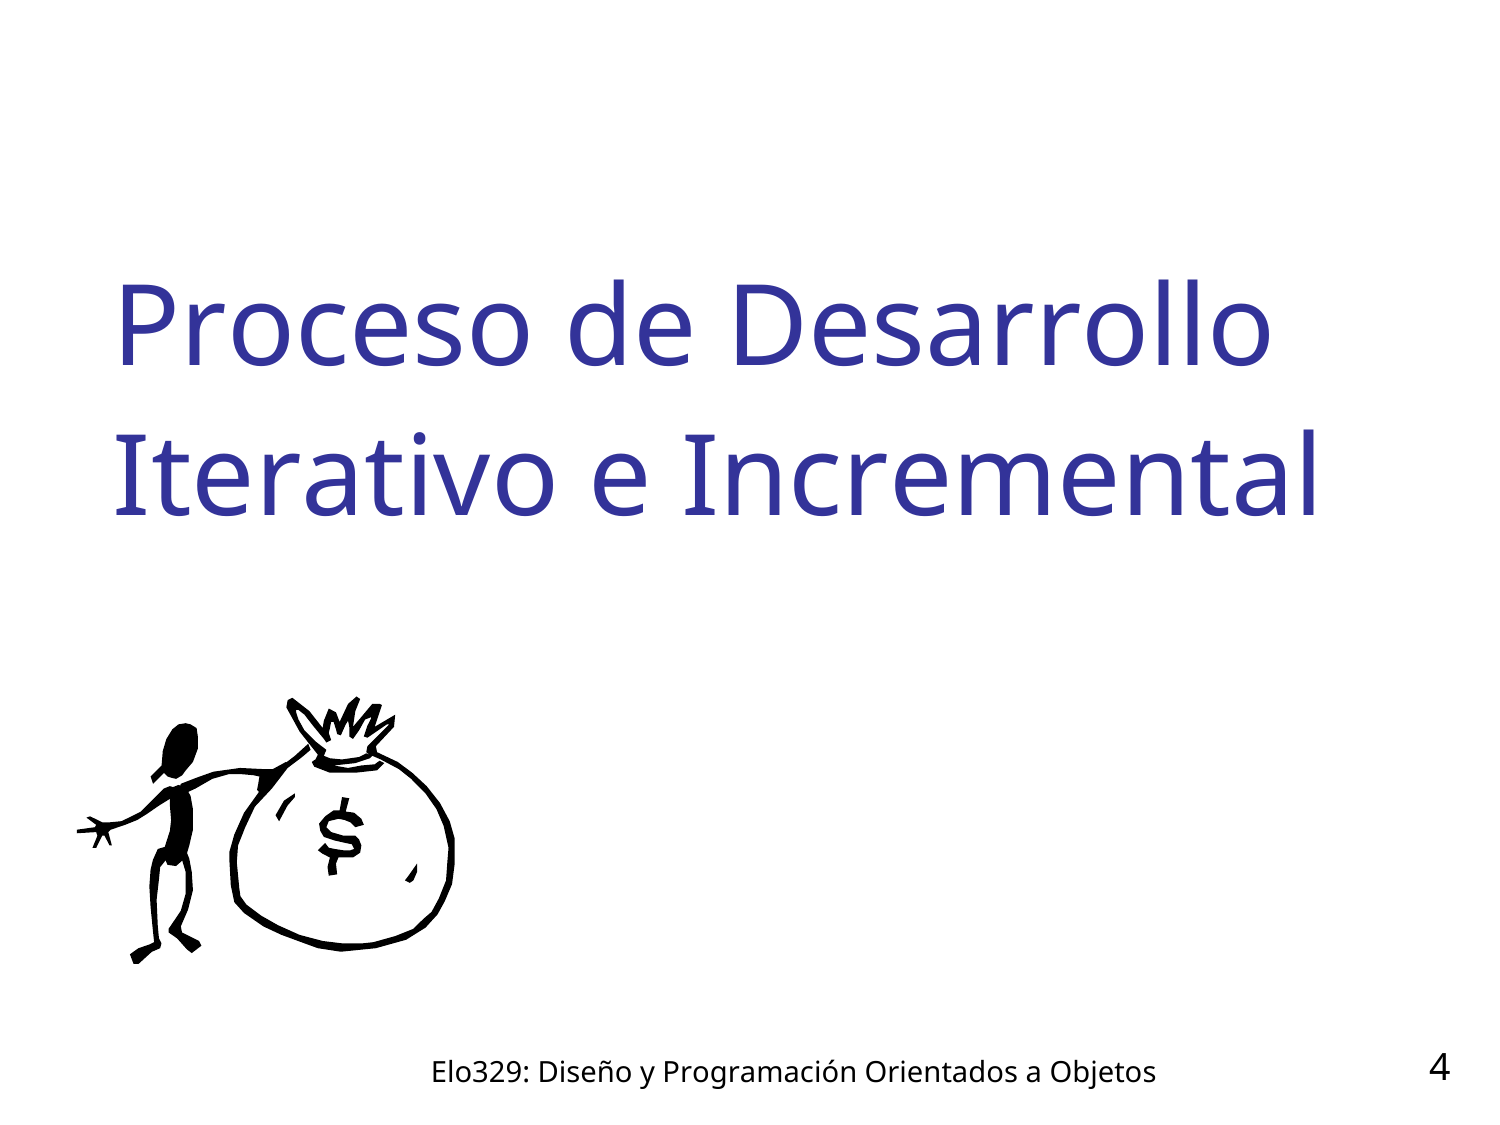

# Proceso de Desarrollo Iterativo e Incremental
ELO329: Diseño y Programación Orientadas a Objetos
4